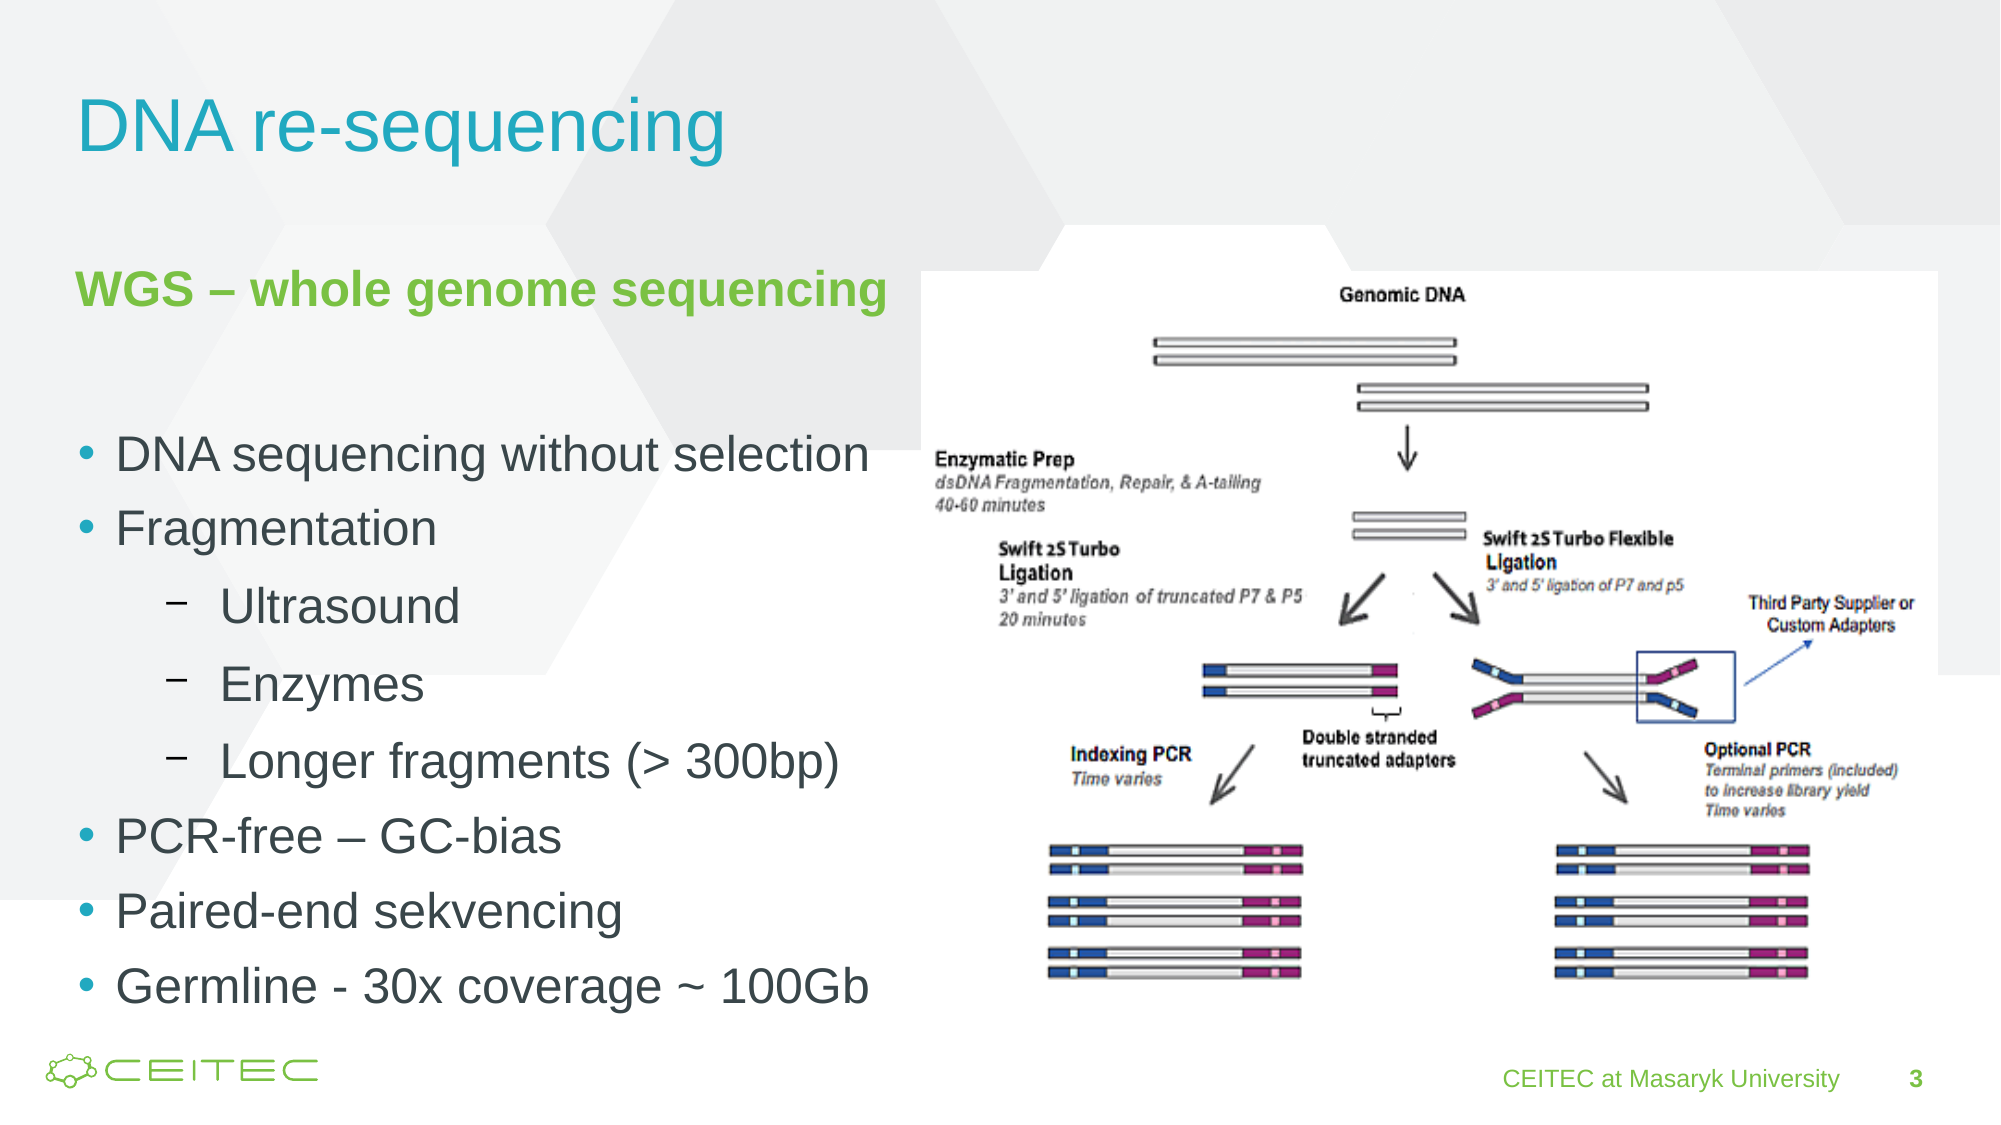

# DNA re-sequencing
WGS – whole genome sequencing
DNA sequencing without selection
Fragmentation
Ultrasound
Enzymes
Longer fragments (> 300bp)
PCR-free – GC-bias
Paired-end sekvencing
Germline - 30x coverage ~ 100Gb
CEITEC at Masaryk University